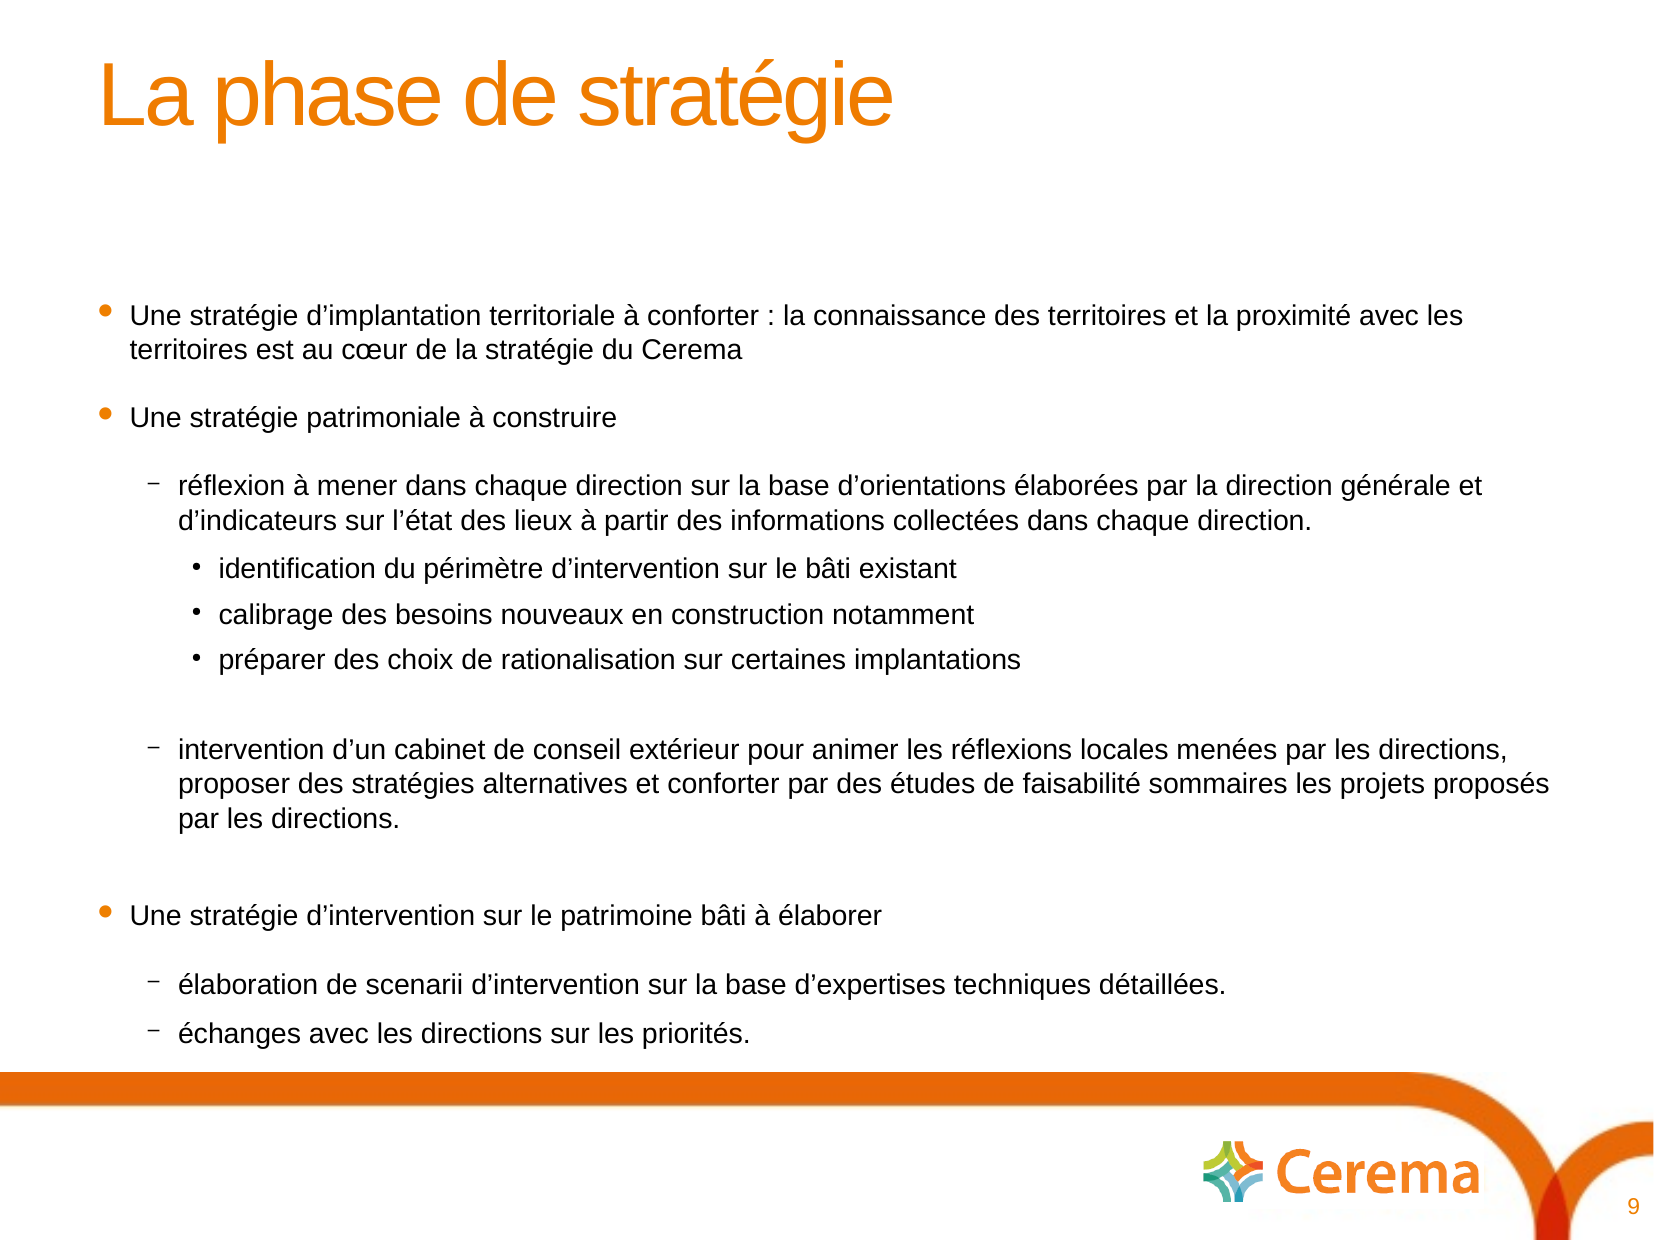

# La phase de stratégie
Une stratégie d’implantation territoriale à conforter : la connaissance des territoires et la proximité avec les territoires est au cœur de la stratégie du Cerema
Une stratégie patrimoniale à construire
réflexion à mener dans chaque direction sur la base d’orientations élaborées par la direction générale et d’indicateurs sur l’état des lieux à partir des informations collectées dans chaque direction.
identification du périmètre d’intervention sur le bâti existant
calibrage des besoins nouveaux en construction notamment
préparer des choix de rationalisation sur certaines implantations
intervention d’un cabinet de conseil extérieur pour animer les réflexions locales menées par les directions, proposer des stratégies alternatives et conforter par des études de faisabilité sommaires les projets proposés par les directions.
Une stratégie d’intervention sur le patrimoine bâti à élaborer
élaboration de scenarii d’intervention sur la base d’expertises techniques détaillées.
échanges avec les directions sur les priorités.